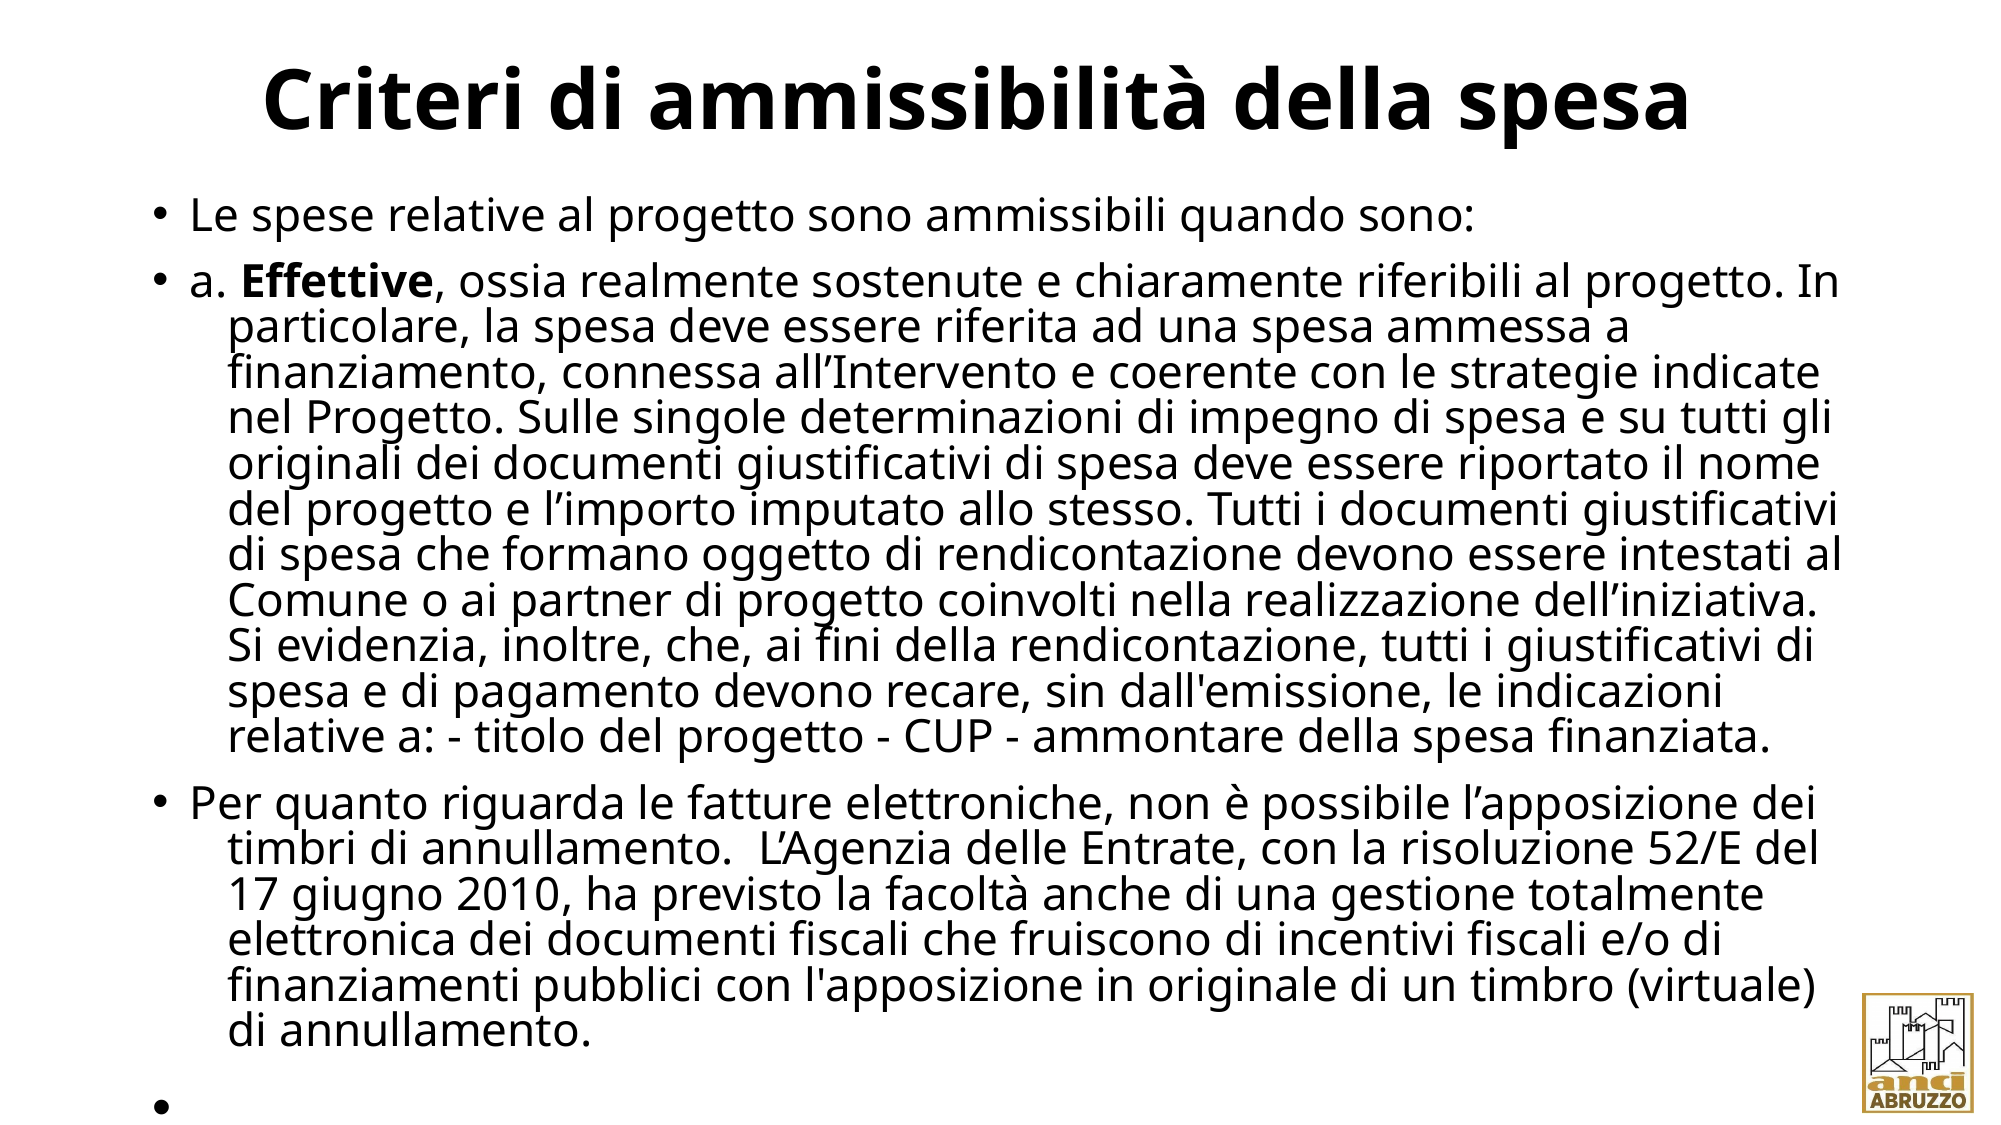

# Criteri di ammissibilità della spesa
Le spese relative al progetto sono ammissibili quando sono:
a. Effettive, ossia realmente sostenute e chiaramente riferibili al progetto. In particolare, la spesa deve essere riferita ad una spesa ammessa a finanziamento, connessa all’Intervento e coerente con le strategie indicate nel Progetto. Sulle singole determinazioni di impegno di spesa e su tutti gli originali dei documenti giustificativi di spesa deve essere riportato il nome del progetto e l’importo imputato allo stesso. Tutti i documenti giustificativi di spesa che formano oggetto di rendicontazione devono essere intestati al Comune o ai partner di progetto coinvolti nella realizzazione dell’iniziativa. Si evidenzia, inoltre, che, ai fini della rendicontazione, tutti i giustificativi di spesa e di pagamento devono recare, sin dall'emissione, le indicazioni relative a: - titolo del progetto - CUP - ammontare della spesa finanziata.
Per quanto riguarda le fatture elettroniche, non è possibile l’apposizione dei timbri di annullamento. L’Agenzia delle Entrate, con la risoluzione 52/E del 17 giugno 2010, ha previsto la facoltà anche di una gestione totalmente elettronica dei documenti fiscali che fruiscono di incentivi fiscali e/o di finanziamenti pubblici con l'apposizione in originale di un timbro (virtuale) di annullamento.